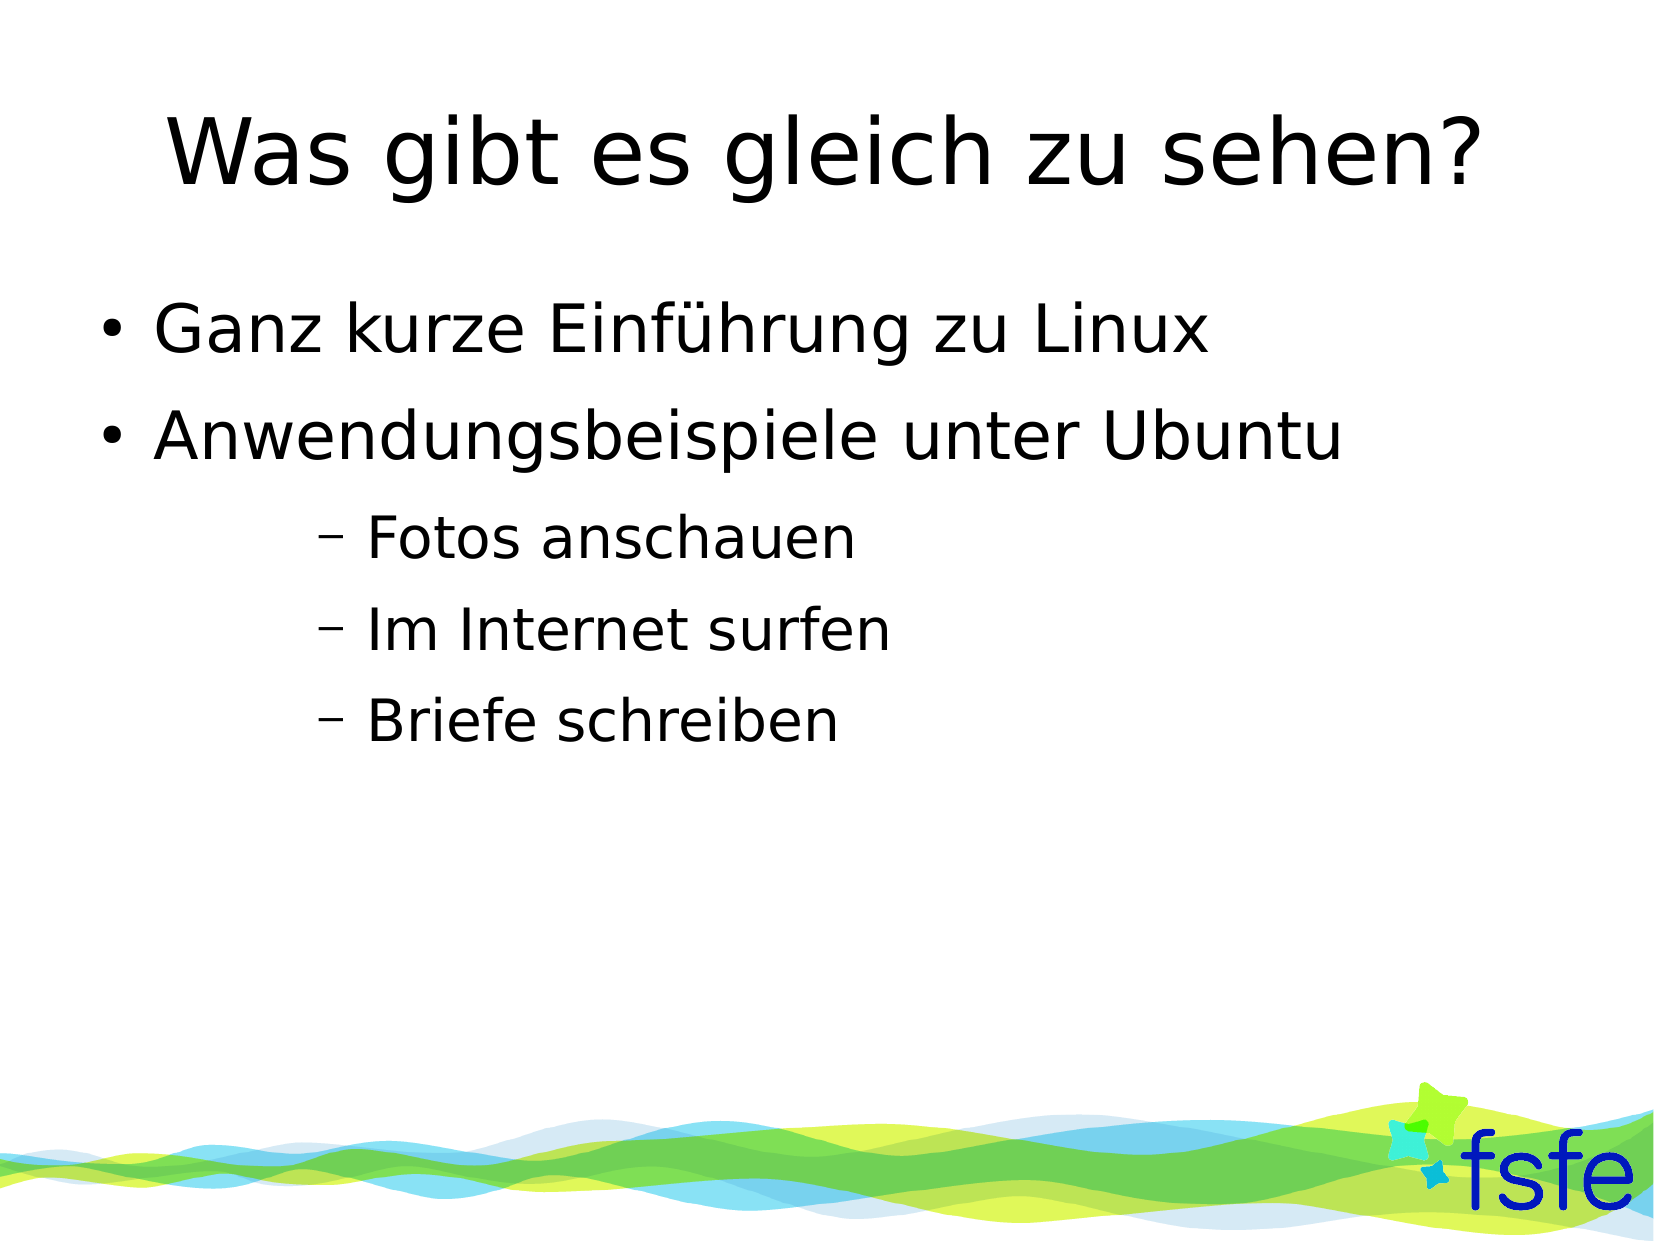

# Was gibt es gleich zu sehen?
Ganz kurze Einführung zu Linux
Anwendungsbeispiele unter Ubuntu
Fotos anschauen
Im Internet surfen
Briefe schreiben